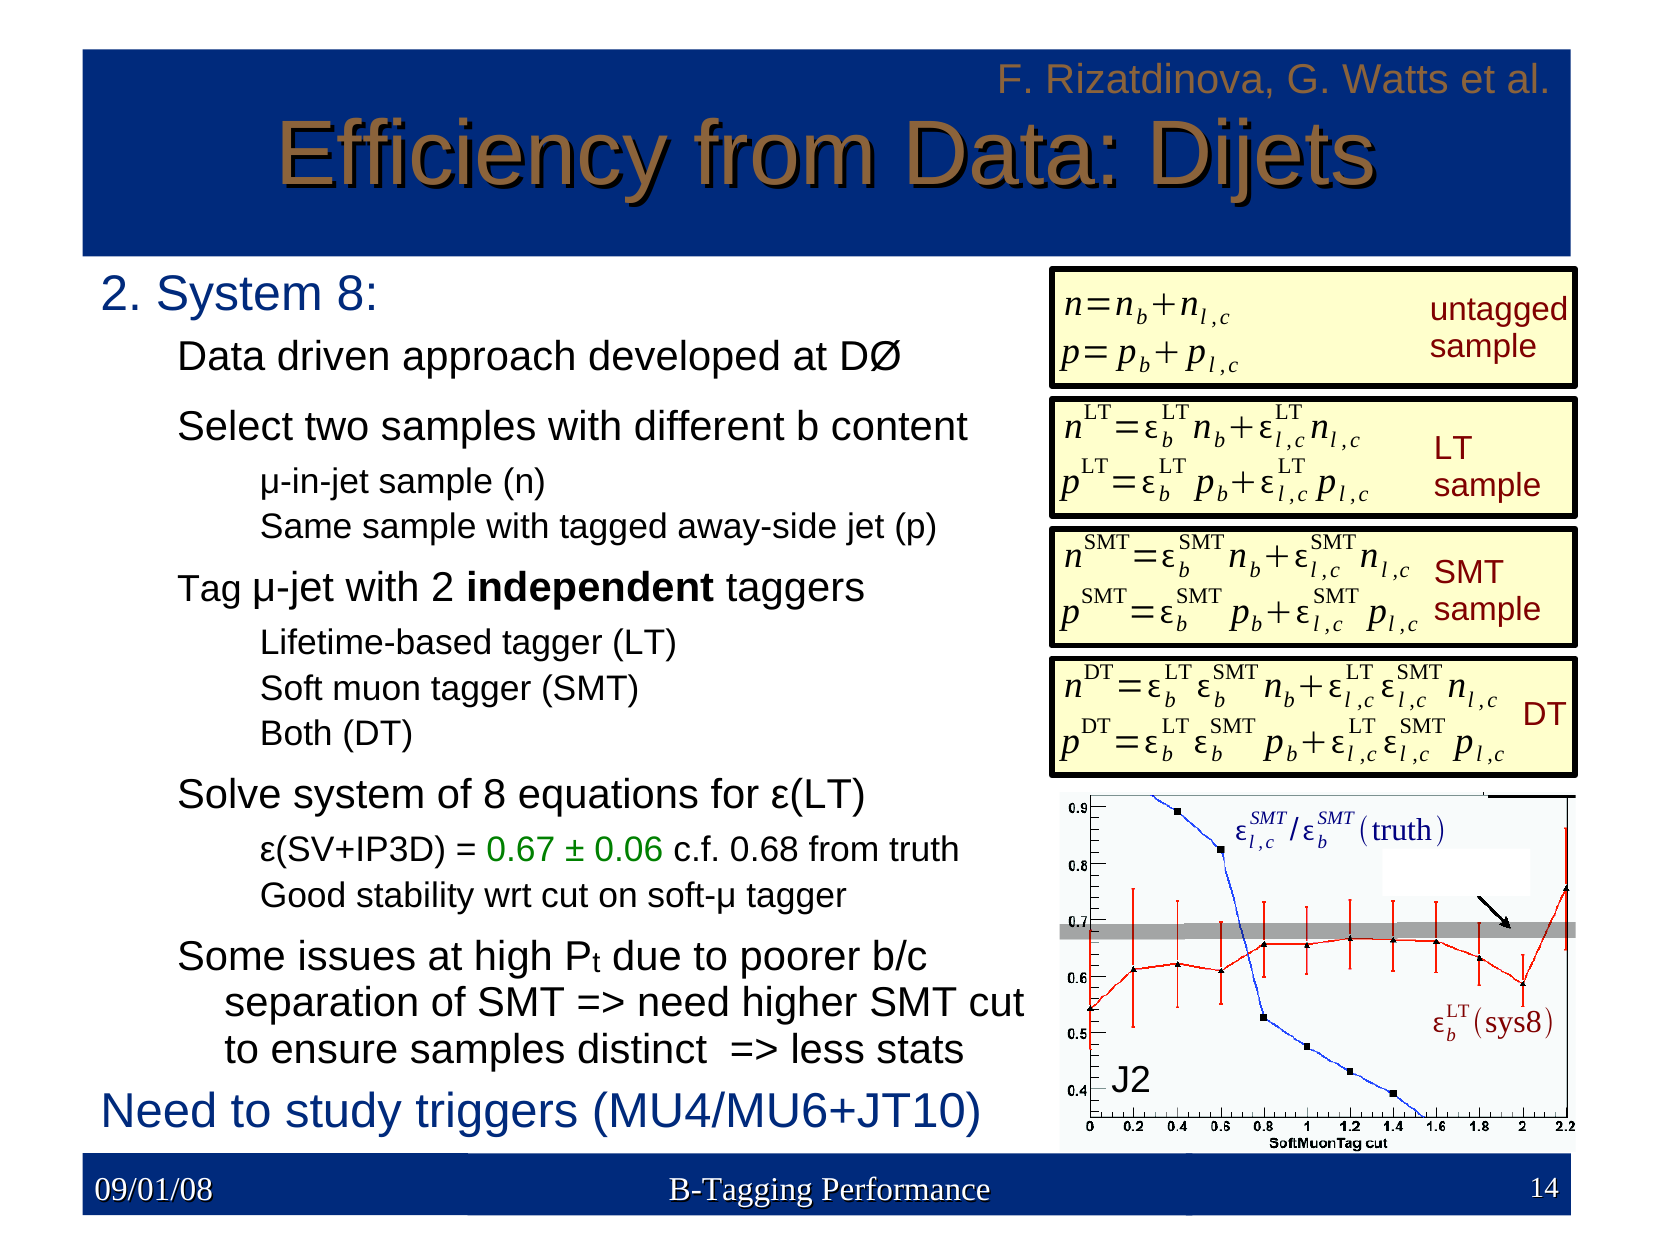

Efficiency from Data: Dijets
F. Rizatdinova, G. Watts et al.
# 2. System 8:
Data driven approach developed at DØ
Select two samples with different b content
μ-in-jet sample (n)
Same sample with tagged away-side jet (p)
Tag μ-jet with 2 independent taggers
Lifetime-based tagger (LT)
Soft muon tagger (SMT)
Both (DT)
Solve system of 8 equations for ε(LT)
ε(SV+IP3D) = 0.67 ± 0.06 c.f. 0.68 from truth
Good stability wrt cut on soft-μ tagger
Some issues at high Pt due to poorer b/c separation of SMT => need higher SMT cut to ensure samples distinct => less stats
Need to study triggers (MU4/MU6+JT10)
untagged
sample
LT
sample
SMT sample
DT
J2
B-Tagging Performance
14